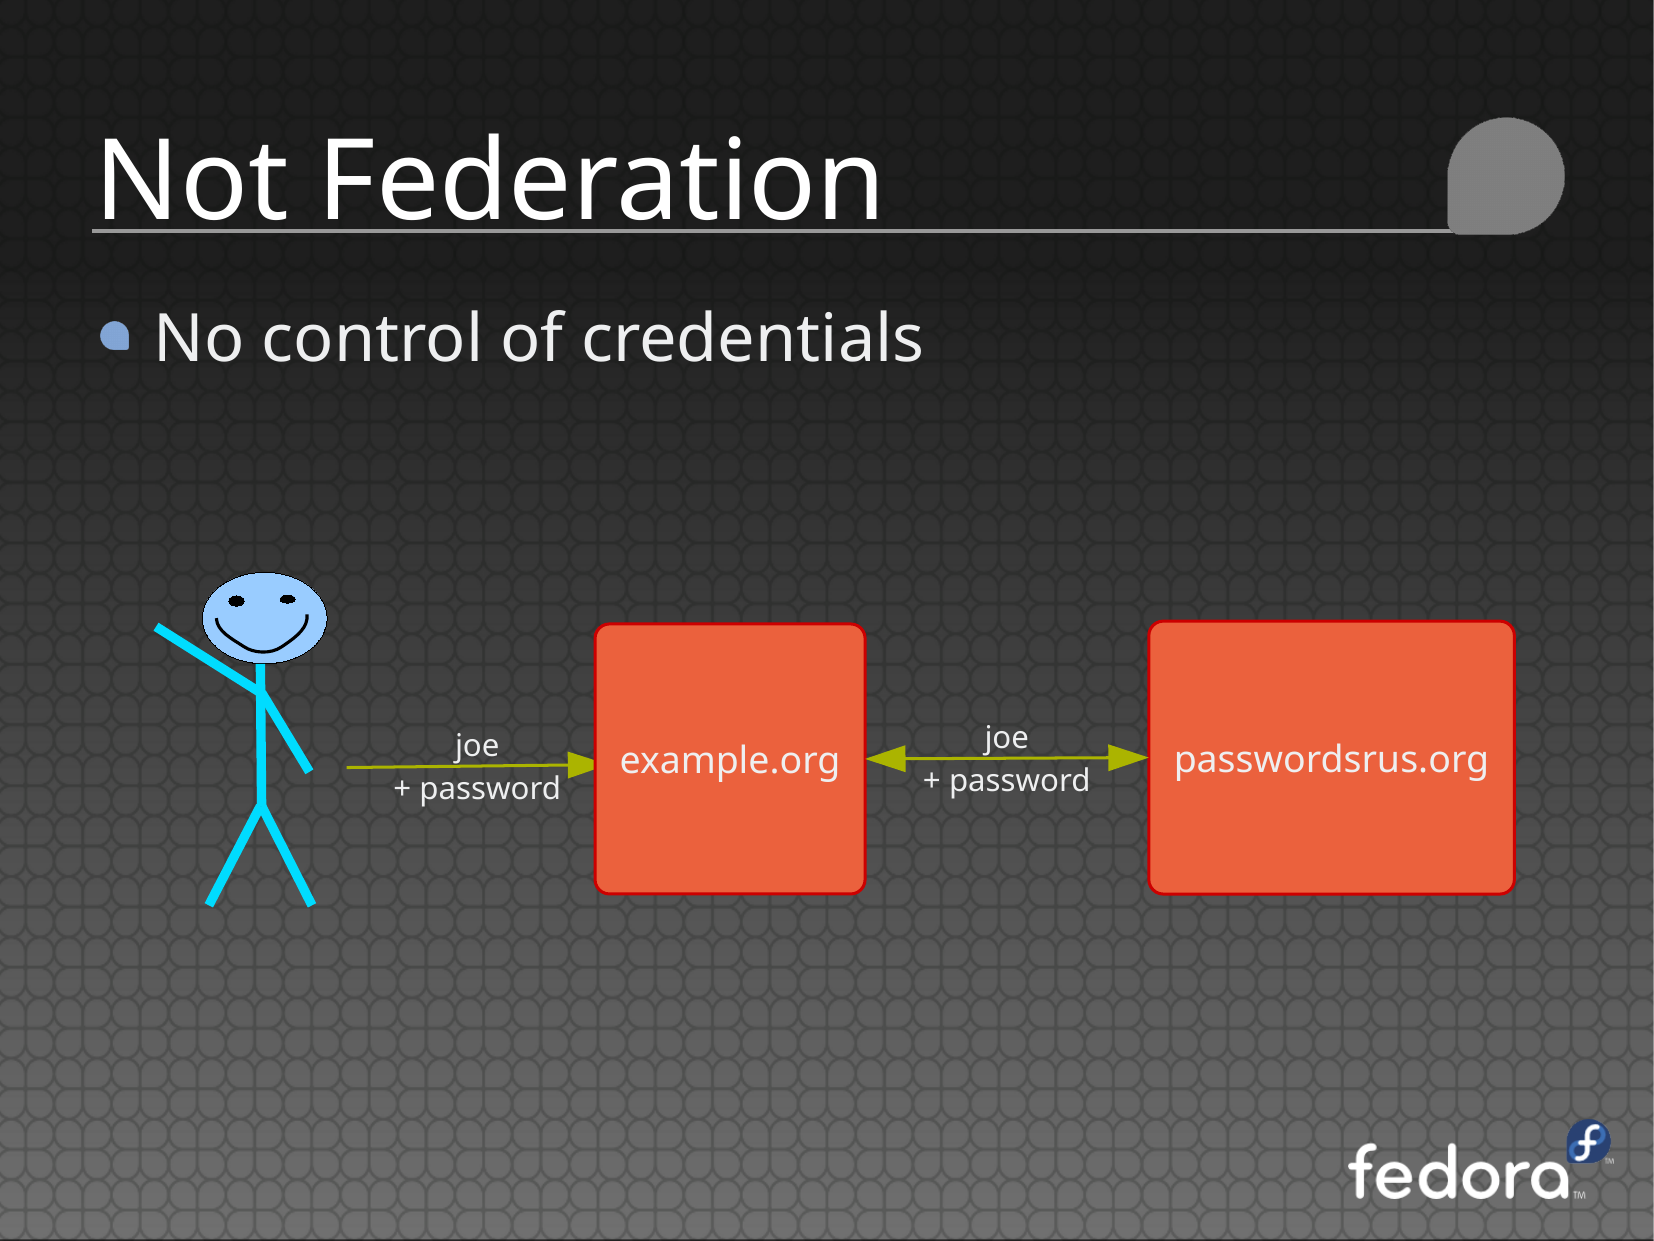

Not Federation
# No control of credentials
passwordsrus.org
example.org